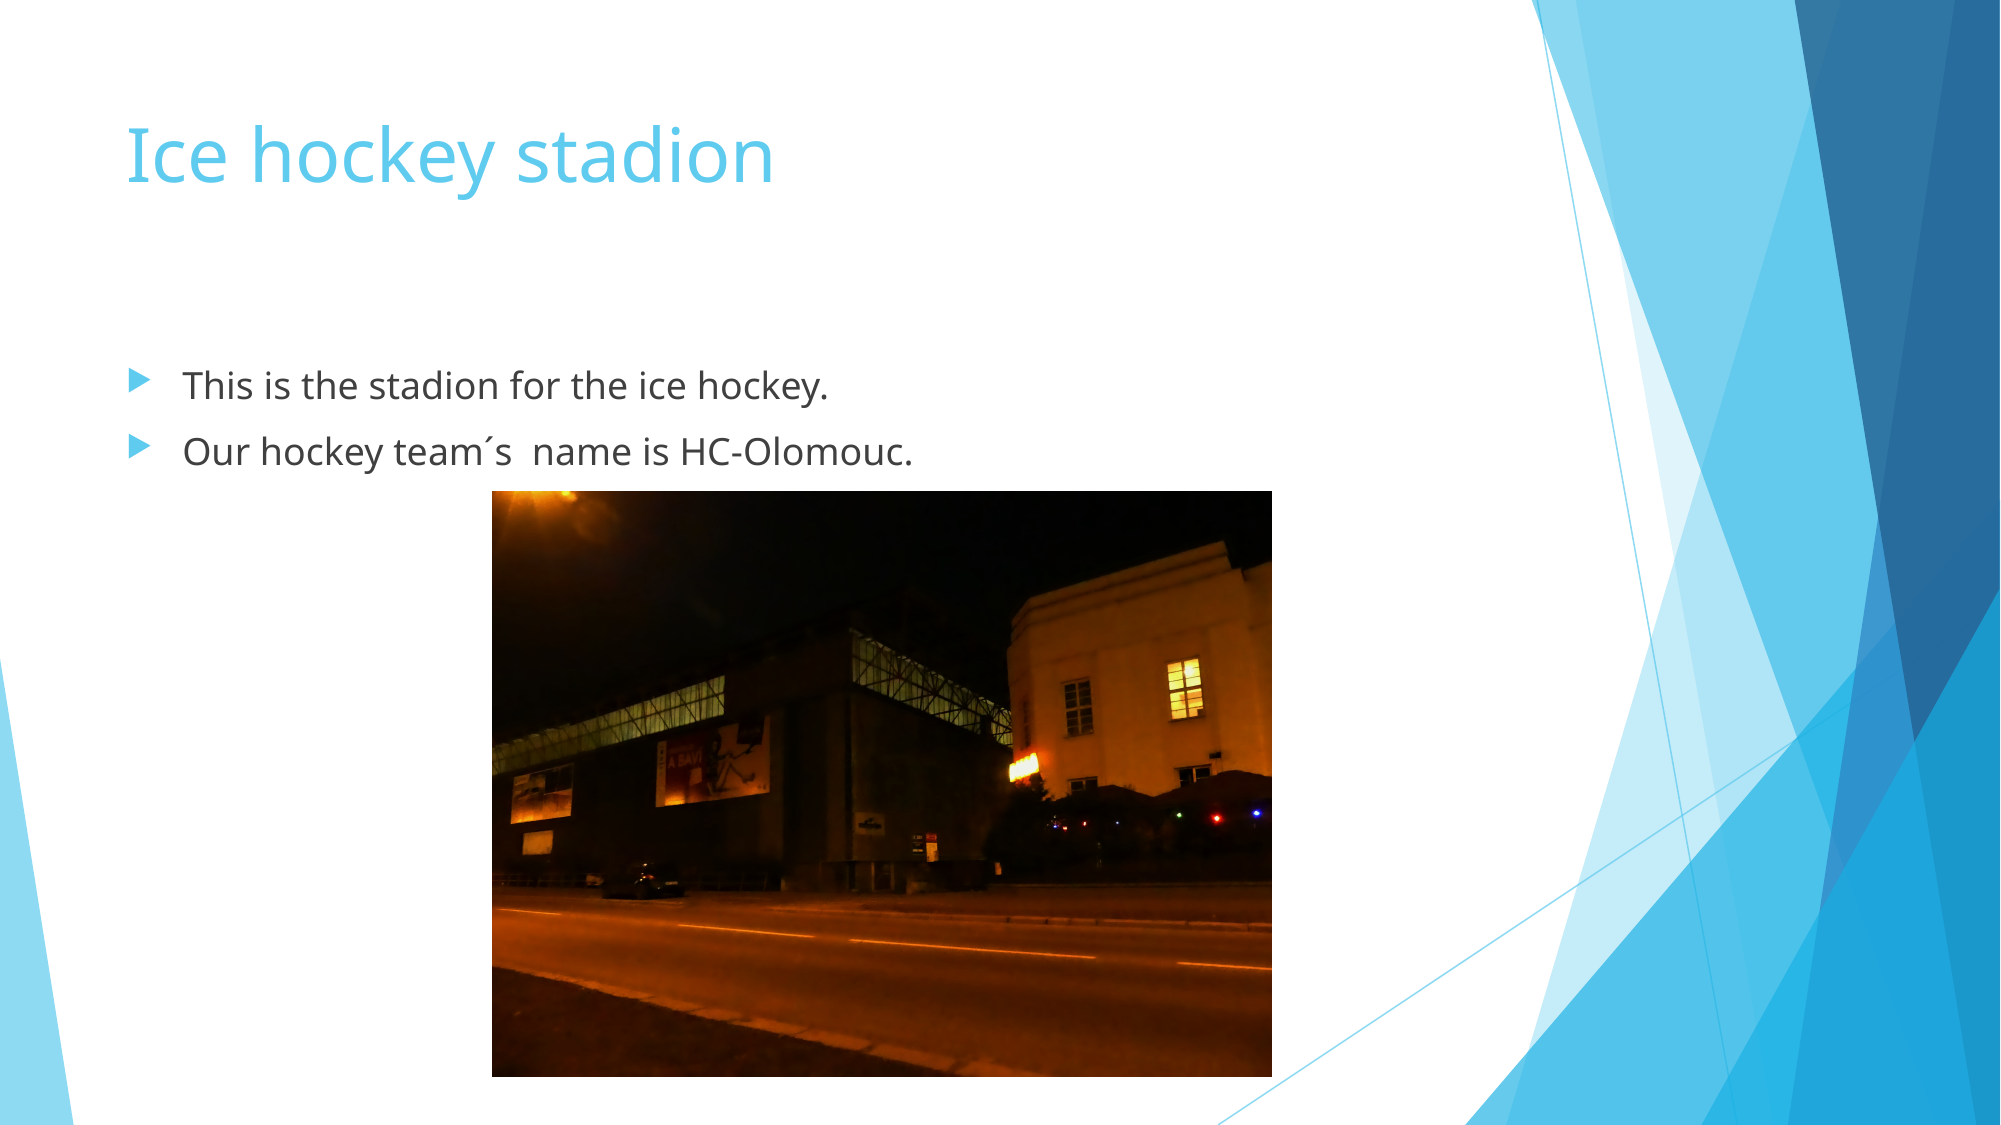

# Ice hockey stadion
This is the stadion for the ice hockey.
Our hockey team´s name is HC-Olomouc.